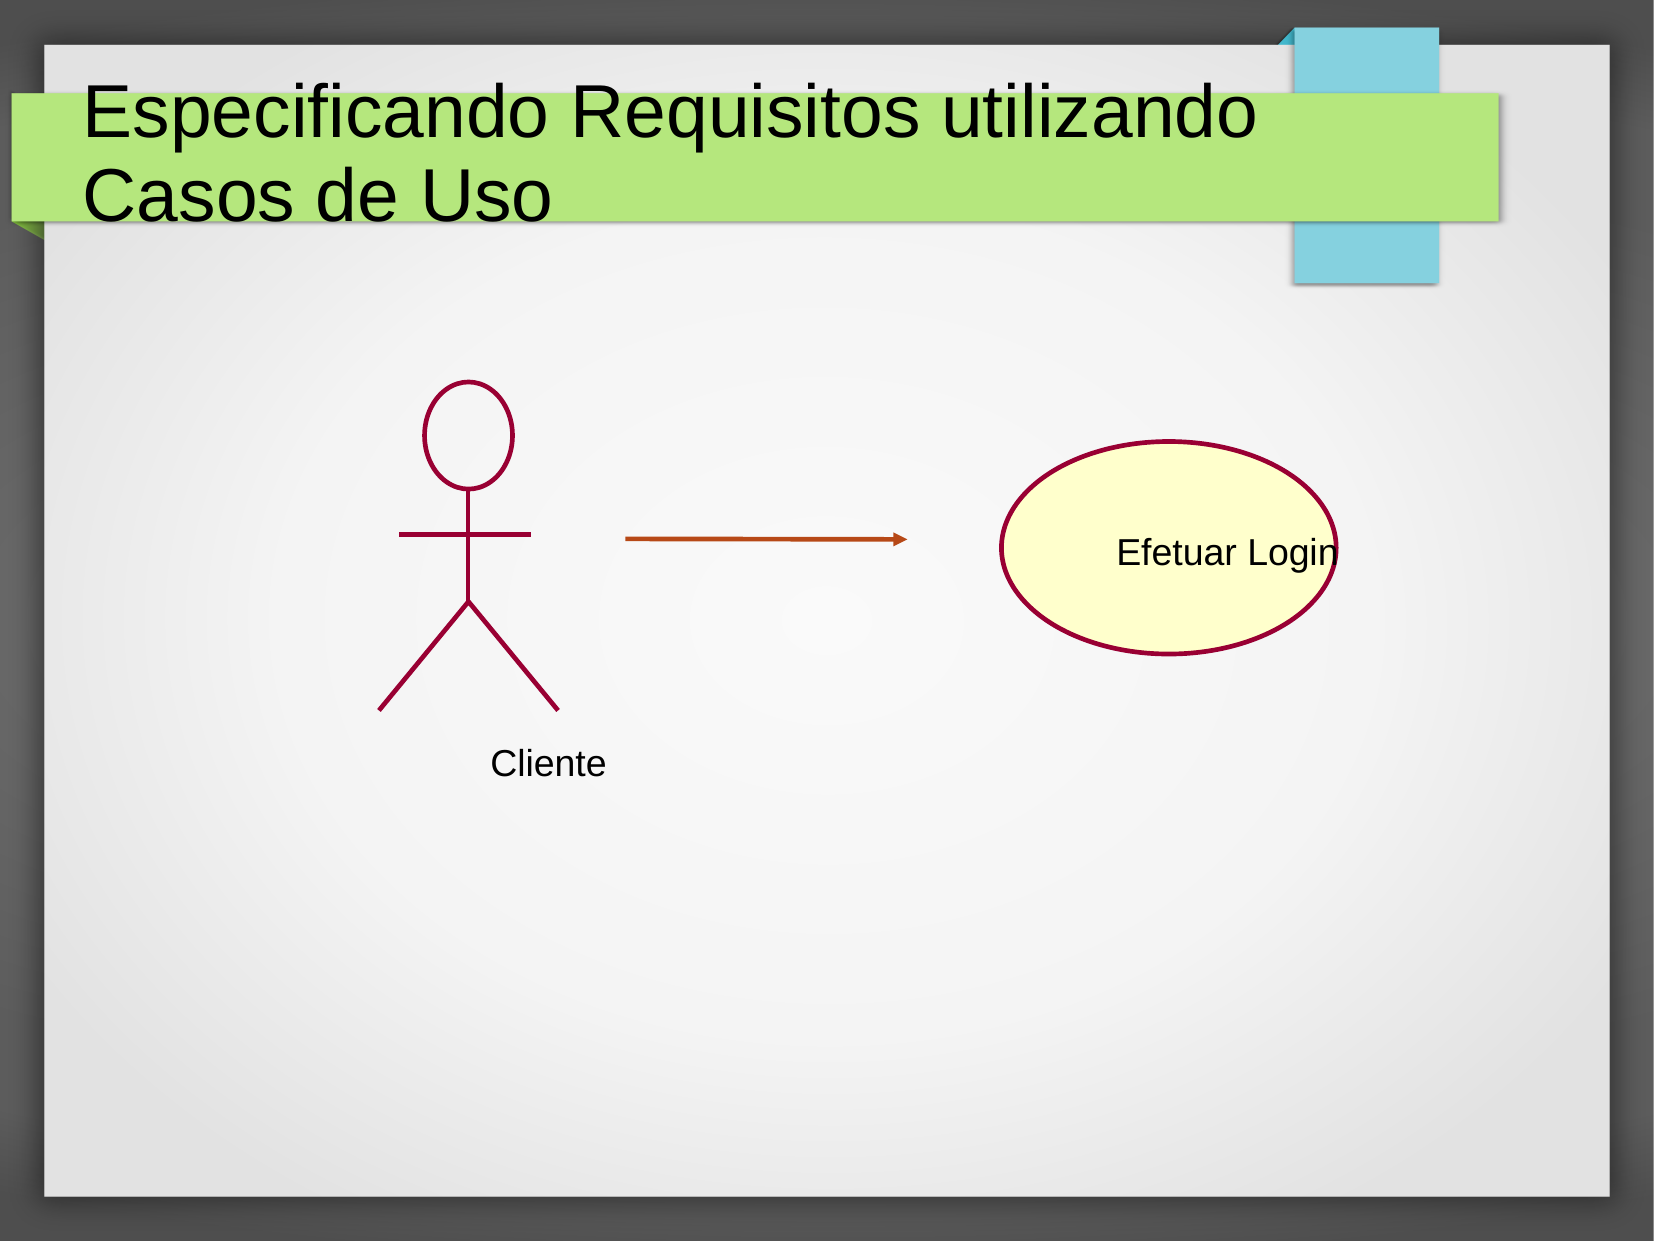

# Especificando Requisitos utilizando Casos de Uso
Efetuar Login
Cliente